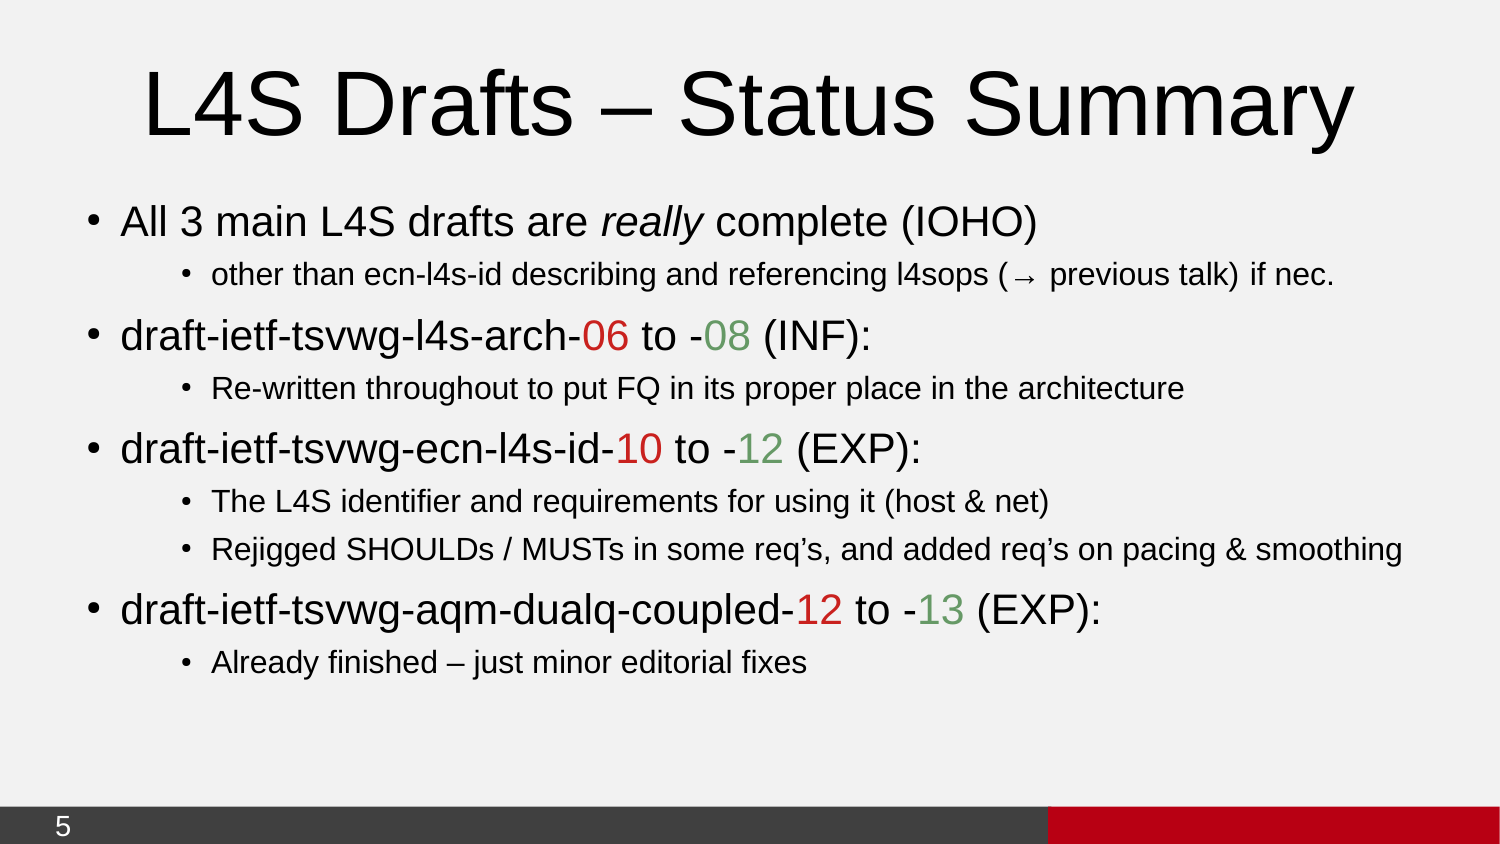

# L4S Drafts – Status Summary
All 3 main L4S drafts are really complete (IOHO)
other than ecn-l4s-id describing and referencing l4sops (→ previous talk) if nec.
draft-ietf-tsvwg-l4s-arch-06 to -08 (INF):
Re-written throughout to put FQ in its proper place in the architecture
draft-ietf-tsvwg-ecn-l4s-id-10 to -12 (EXP):
The L4S identifier and requirements for using it (host & net)
Rejigged SHOULDs / MUSTs in some req’s, and added req’s on pacing & smoothing
draft-ietf-tsvwg-aqm-dualq-coupled-12 to -13 (EXP):
Already finished – just minor editorial fixes
5